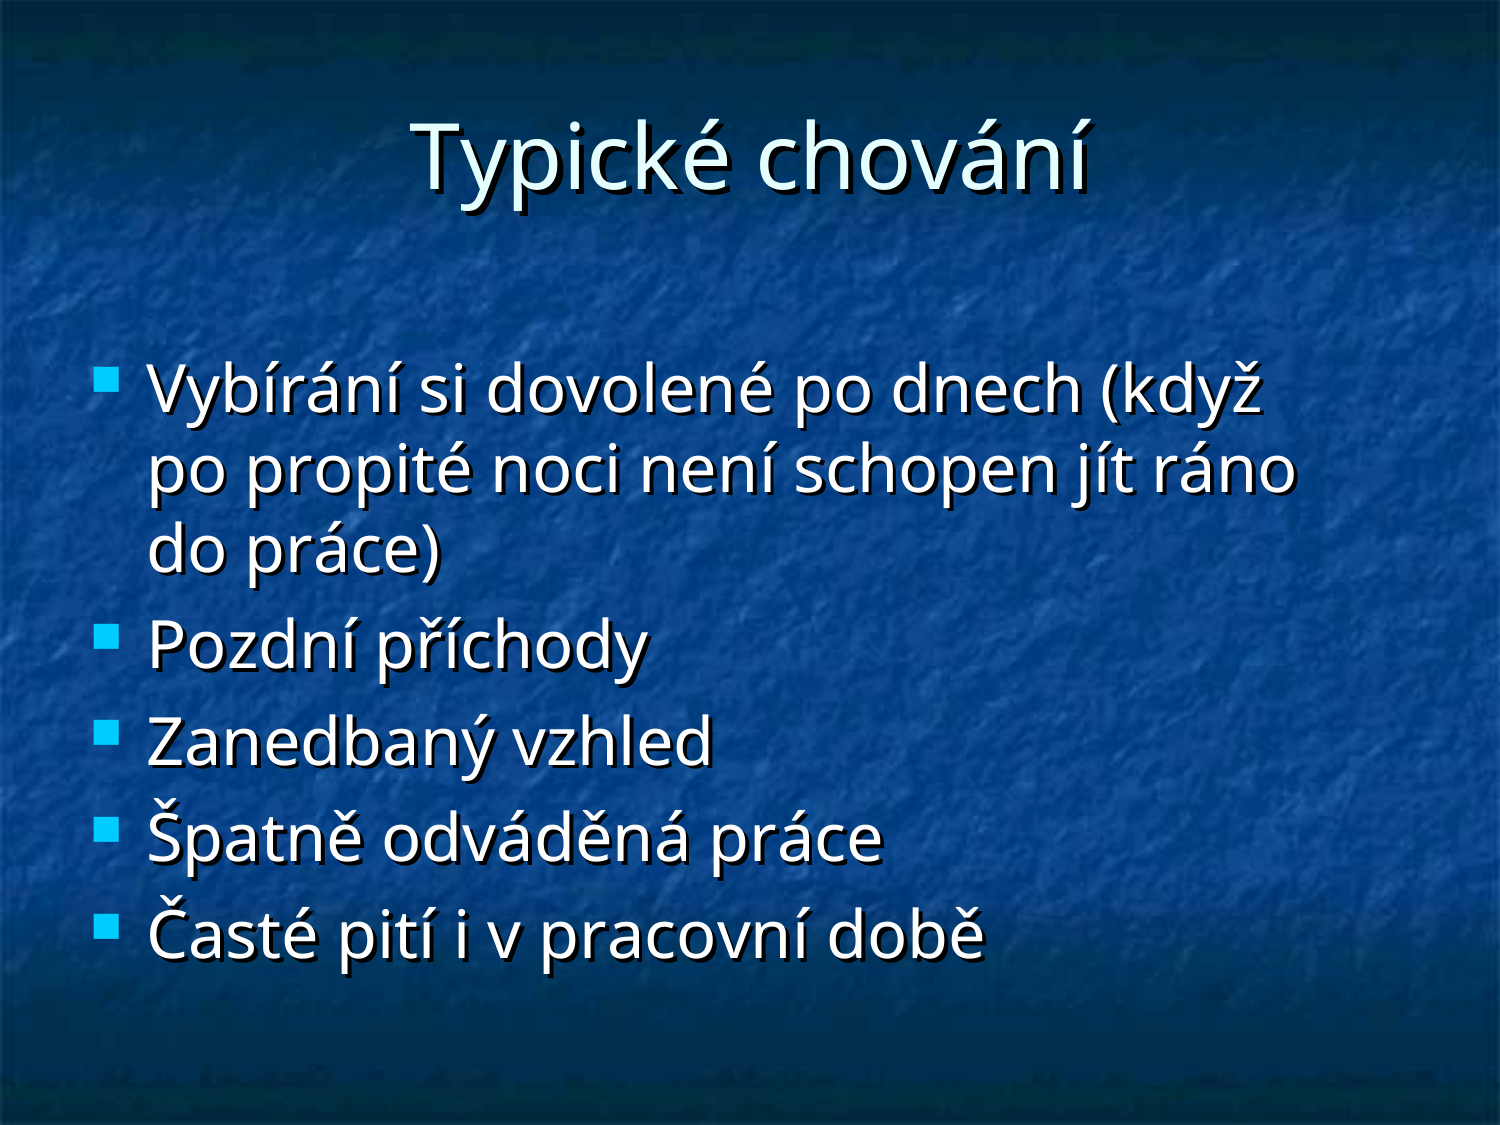

Typické chování
# Vybírání si dovolené po dnech (když po propité noci není schopen jít ráno do práce)
Pozdní příchody
Zanedbaný vzhled
Špatně odváděná práce
Časté pití i v pracovní době